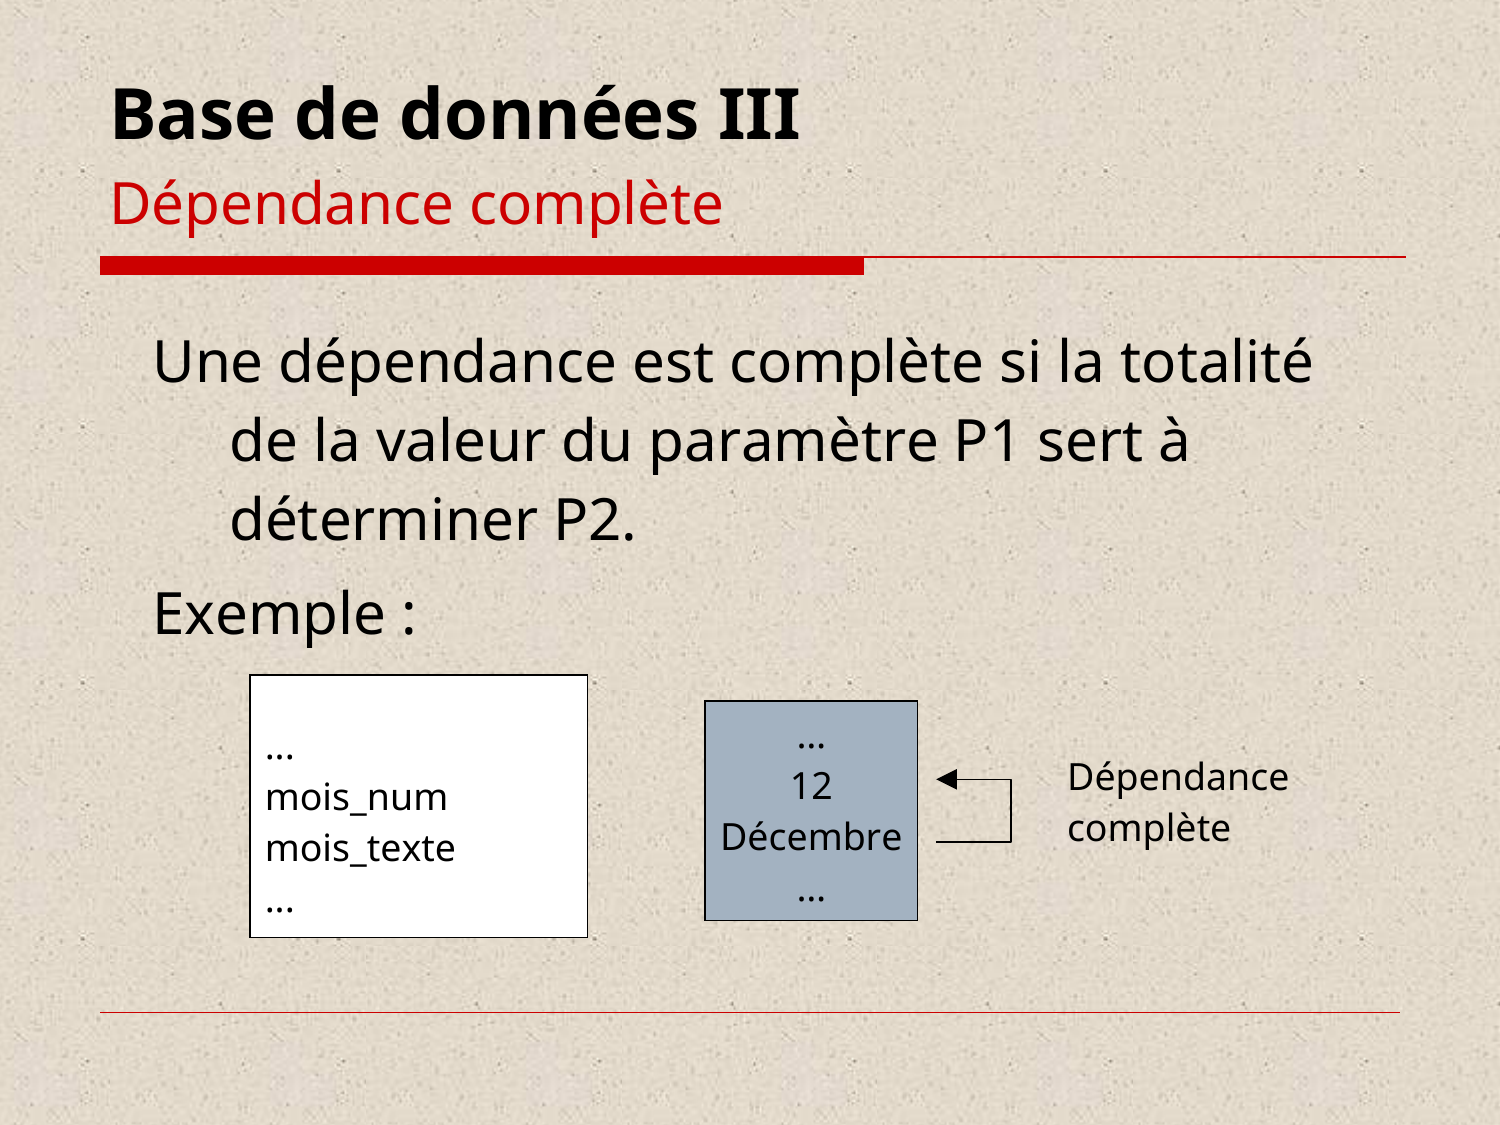

Base de données III
Dépendance complète
# Une dépendance est complète si la totalité de la valeur du paramètre P1 sert à déterminer P2.
Exemple :
…
12
Décembre
…
...
mois_num
mois_texte
...
Dépendance
complète